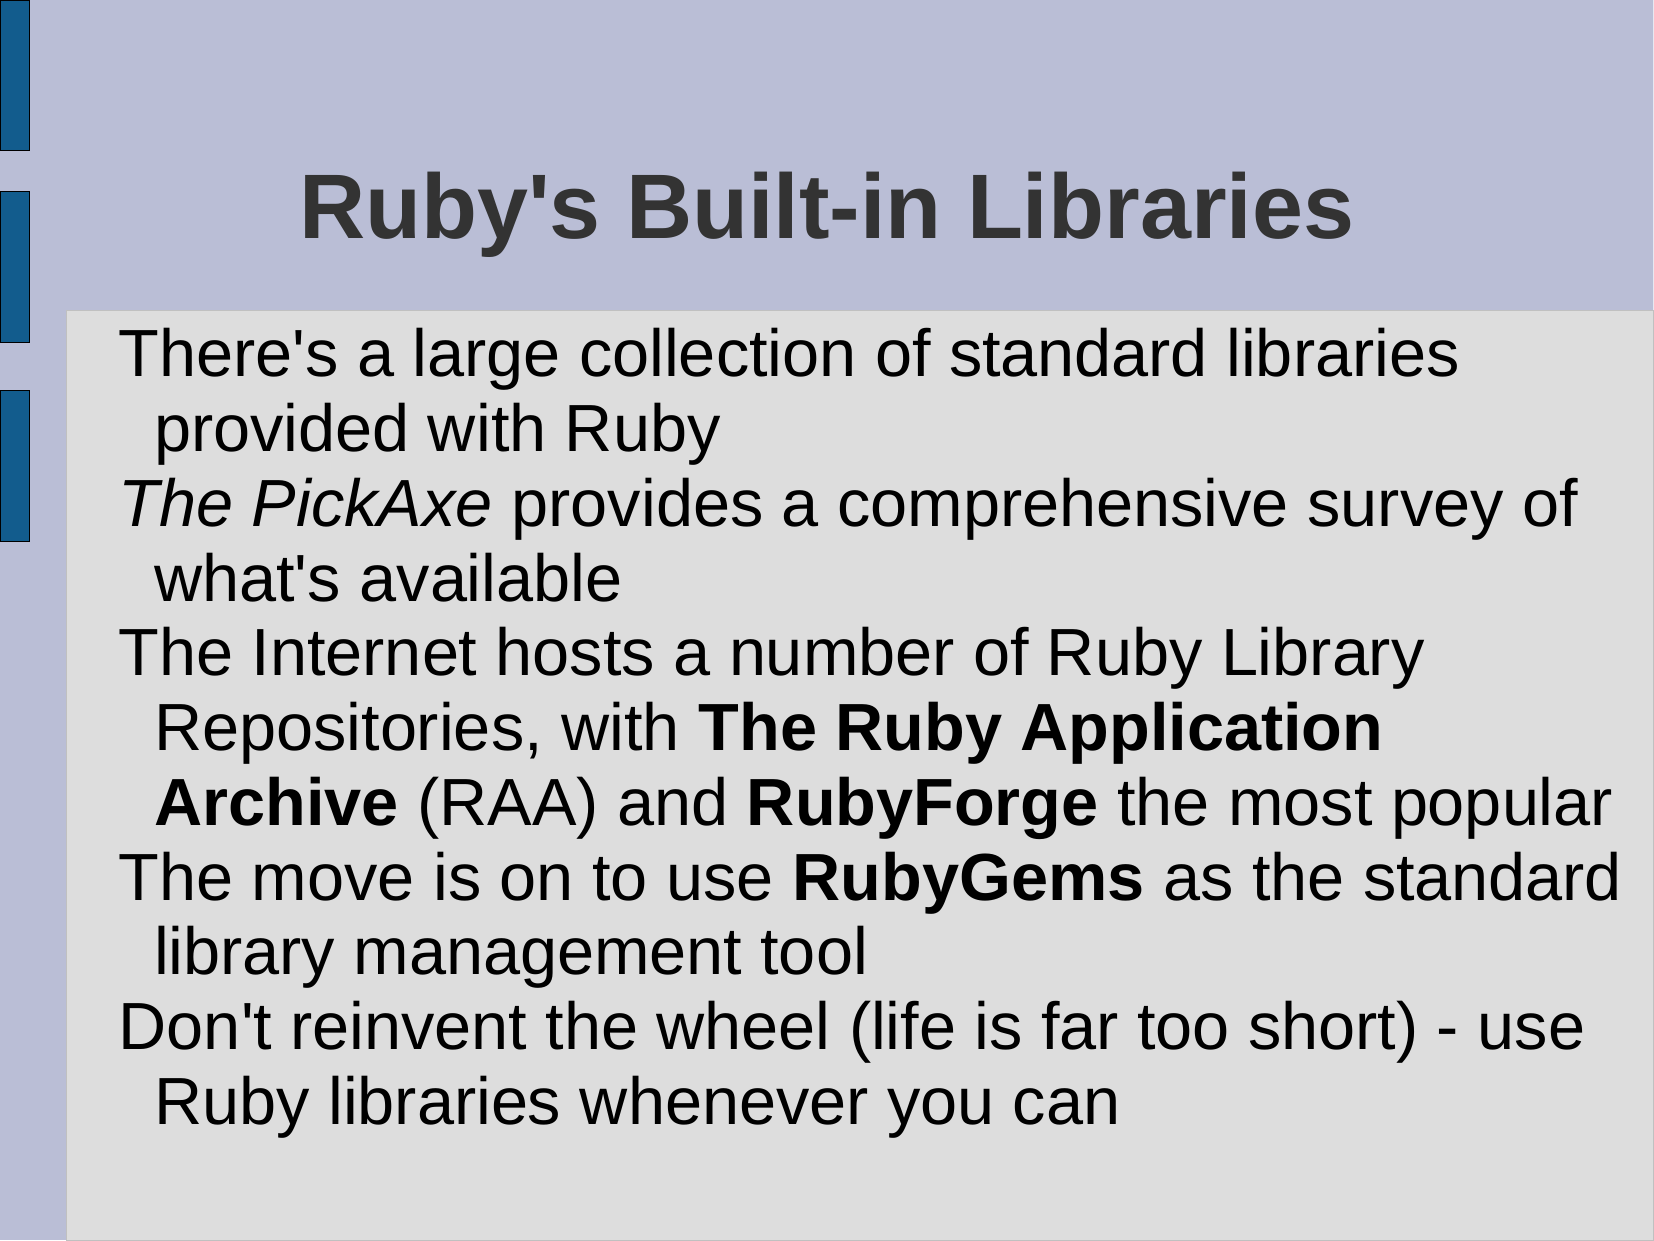

# Ruby's Built-in Libraries
There's a large collection of standard libraries provided with Ruby
The PickAxe provides a comprehensive survey of what's available
The Internet hosts a number of Ruby Library Repositories, with The Ruby Application Archive (RAA) and RubyForge the most popular
The move is on to use RubyGems as the standard library management tool
Don't reinvent the wheel (life is far too short) - use Ruby libraries whenever you can